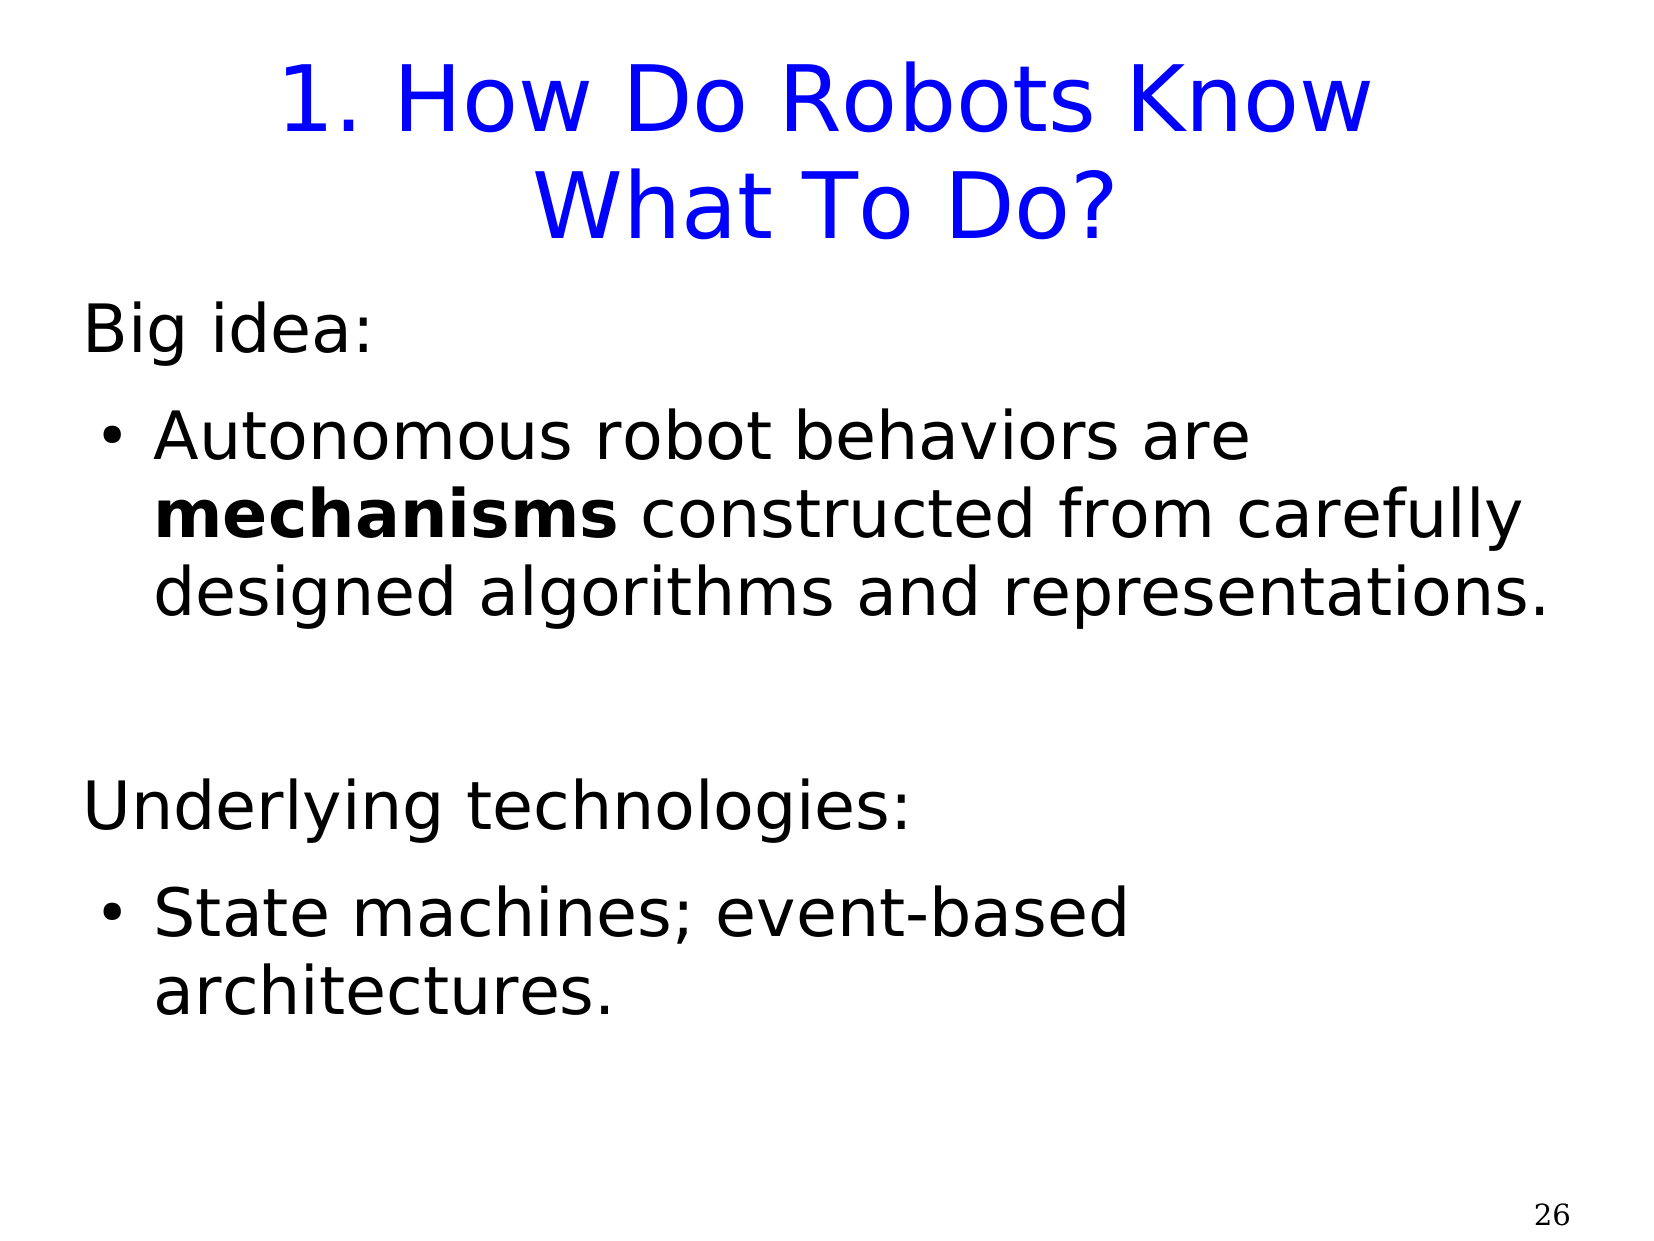

# 1. How Do Robots Know What To Do?
Big idea:
Autonomous robot behaviors are mechanisms constructed from carefully designed algorithms and representations.
Underlying technologies:
State machines; event-based architectures.
26